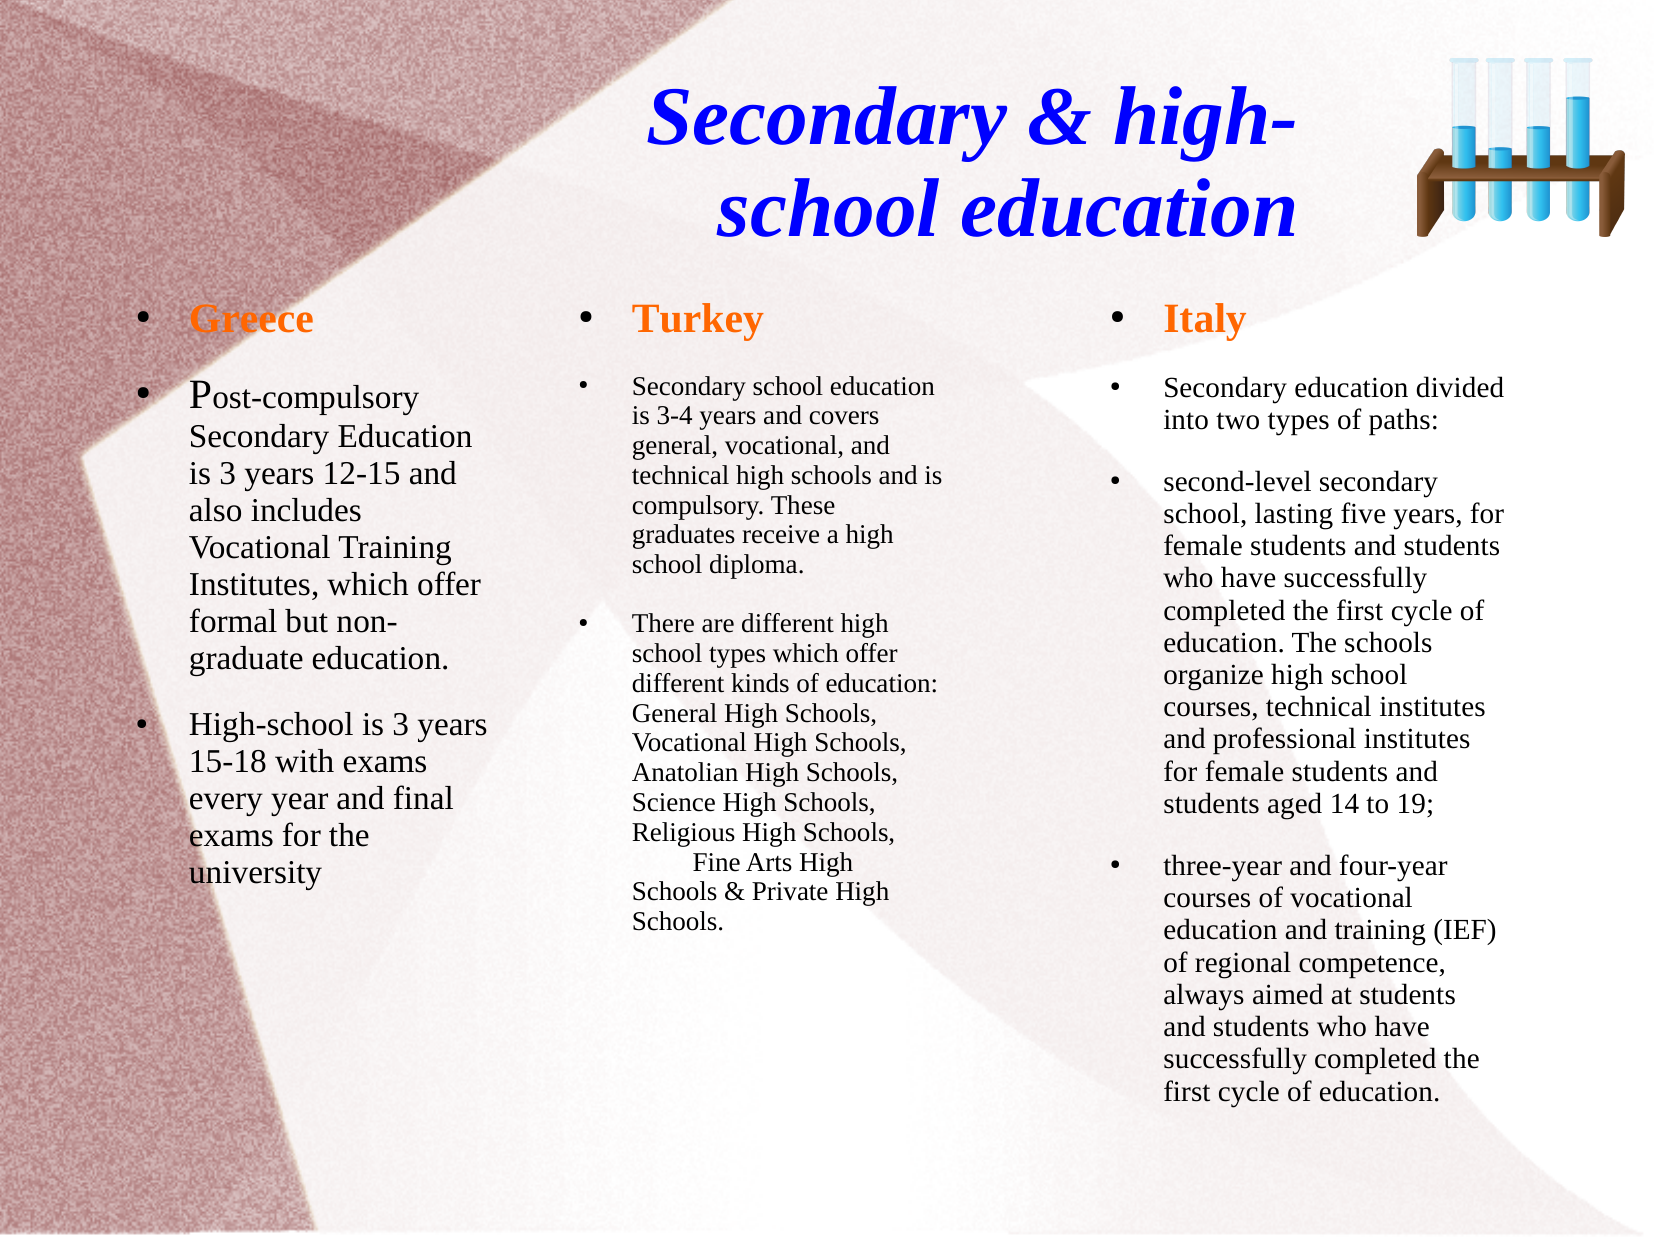

# Secondary & high-school education
Greece
Post-compulsory Secondary Education is 3 years 12-15 and also includes Vocational Training Institutes, which offer formal but non-graduate education.
High-school is 3 years 15-18 with exams every year and final exams for the university
Turkey
Secondary school education is 3-4 years and covers general, vocational, and technical high schools and is compulsory. These graduates receive a high school diploma.
There are different high school types which offer different kinds of education: General High Schools, Vocational High Schools,
Anatolian High Schools,
Science High Schools, Religious High Schools, Fine Arts High Schools & Private High Schools.
Italy
Secondary education divided into two types of paths:
second-level secondary school, lasting five years, for female students and students who have successfully completed the first cycle of education. The schools organize high school courses, technical institutes and professional institutes for female students and students aged 14 to 19;
three-year and four-year courses of vocational education and training (IEF) of regional competence, always aimed at students and students who have successfully completed the first cycle of education.